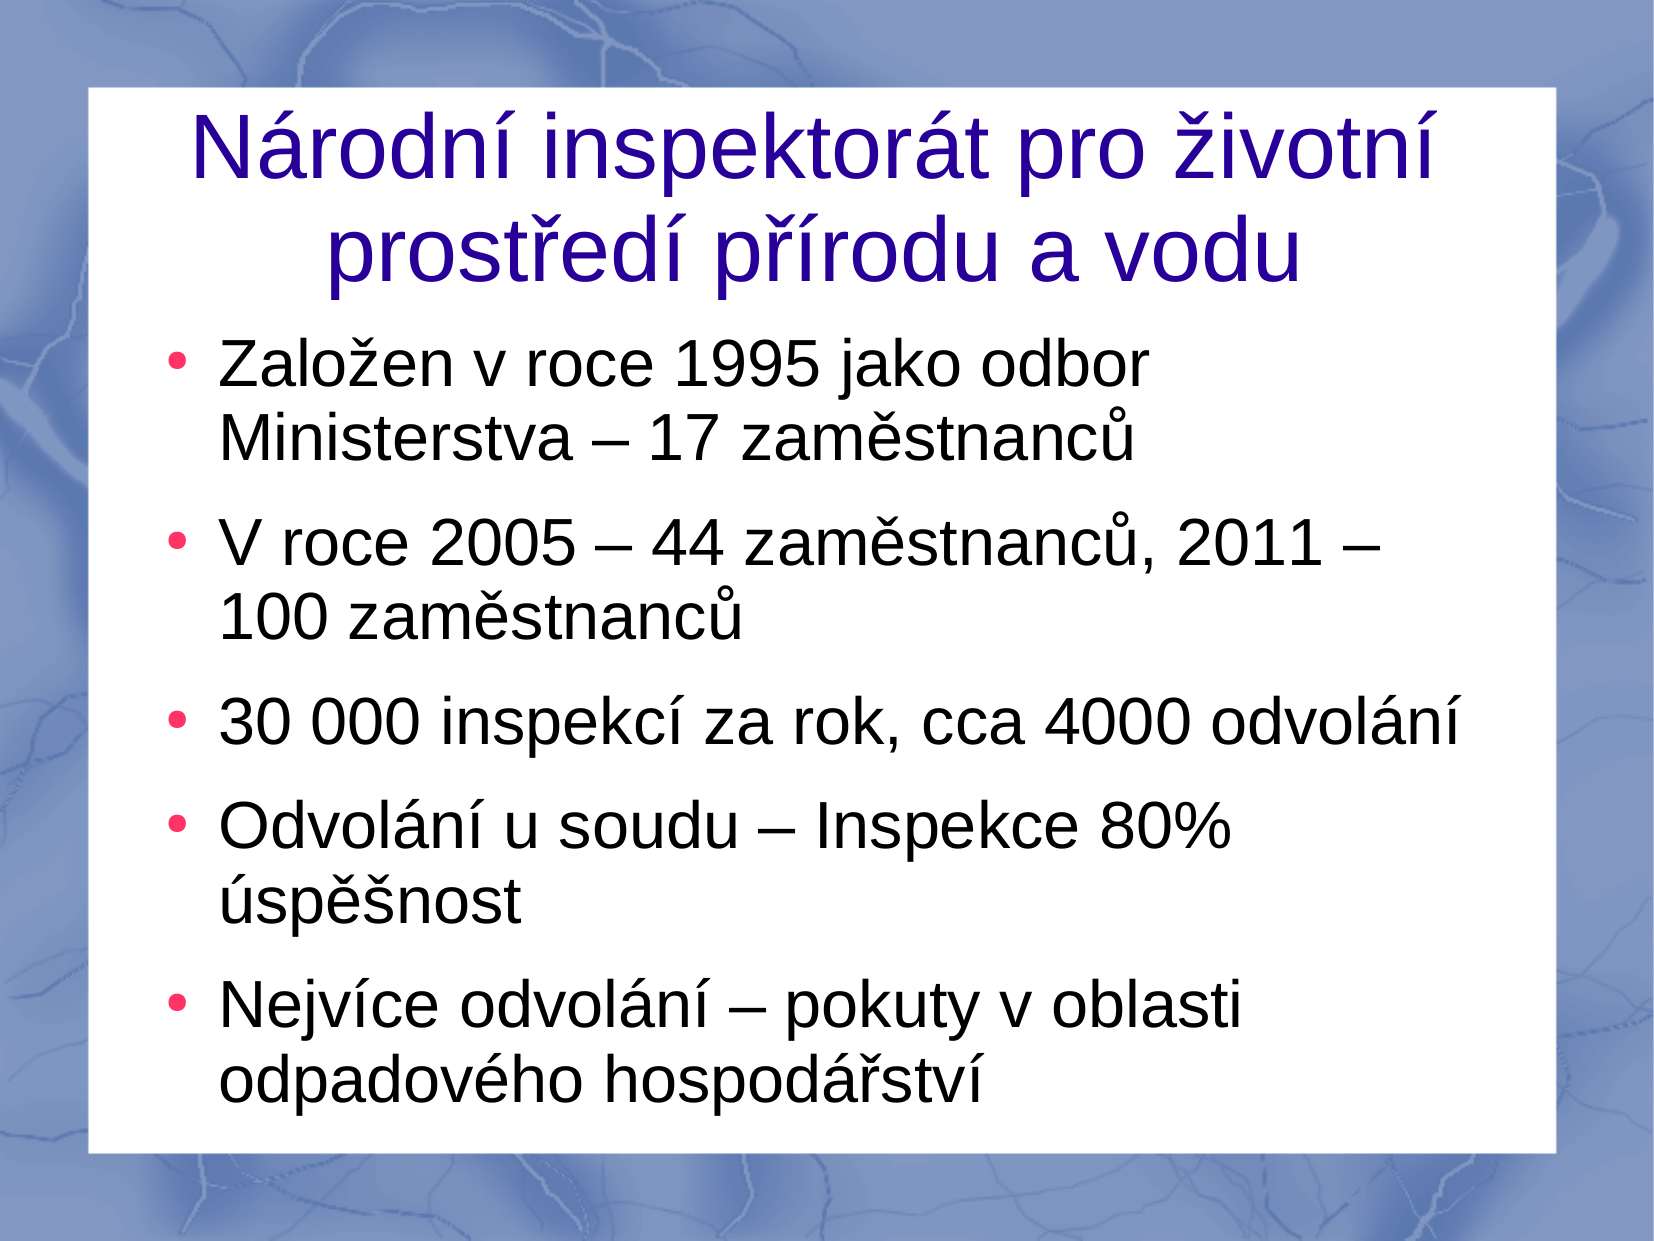

# Národní inspektorát pro životní prostředí přírodu a vodu
Založen v roce 1995 jako odbor Ministerstva – 17 zaměstnanců
V roce 2005 – 44 zaměstnanců, 2011 – 100 zaměstnanců
30 000 inspekcí za rok, cca 4000 odvolání
Odvolání u soudu – Inspekce 80% úspěšnost
Nejvíce odvolání – pokuty v oblasti odpadového hospodářství